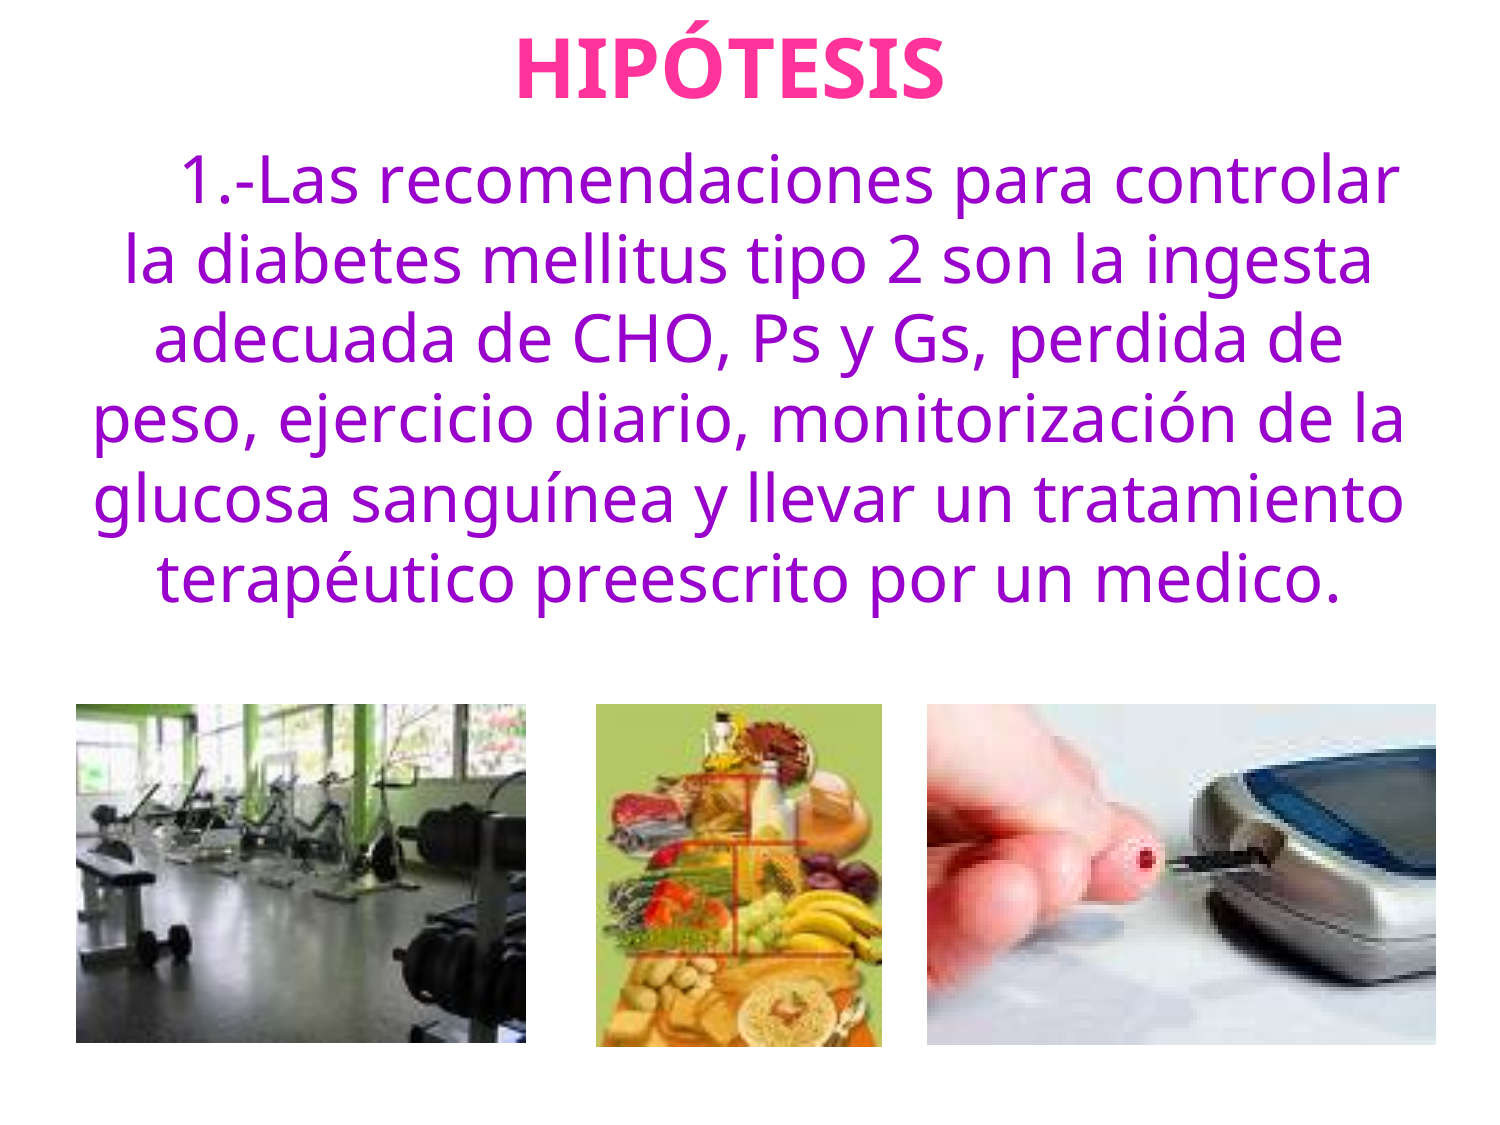

# 1.-Las recomendaciones para controlar la diabetes mellitus tipo 2 son la ingesta adecuada de CHO, Ps y Gs, perdida de peso, ejercicio diario, monitorización de la glucosa sanguínea y llevar un tratamiento terapéutico preescrito por un medico.
HIPÓTESIS